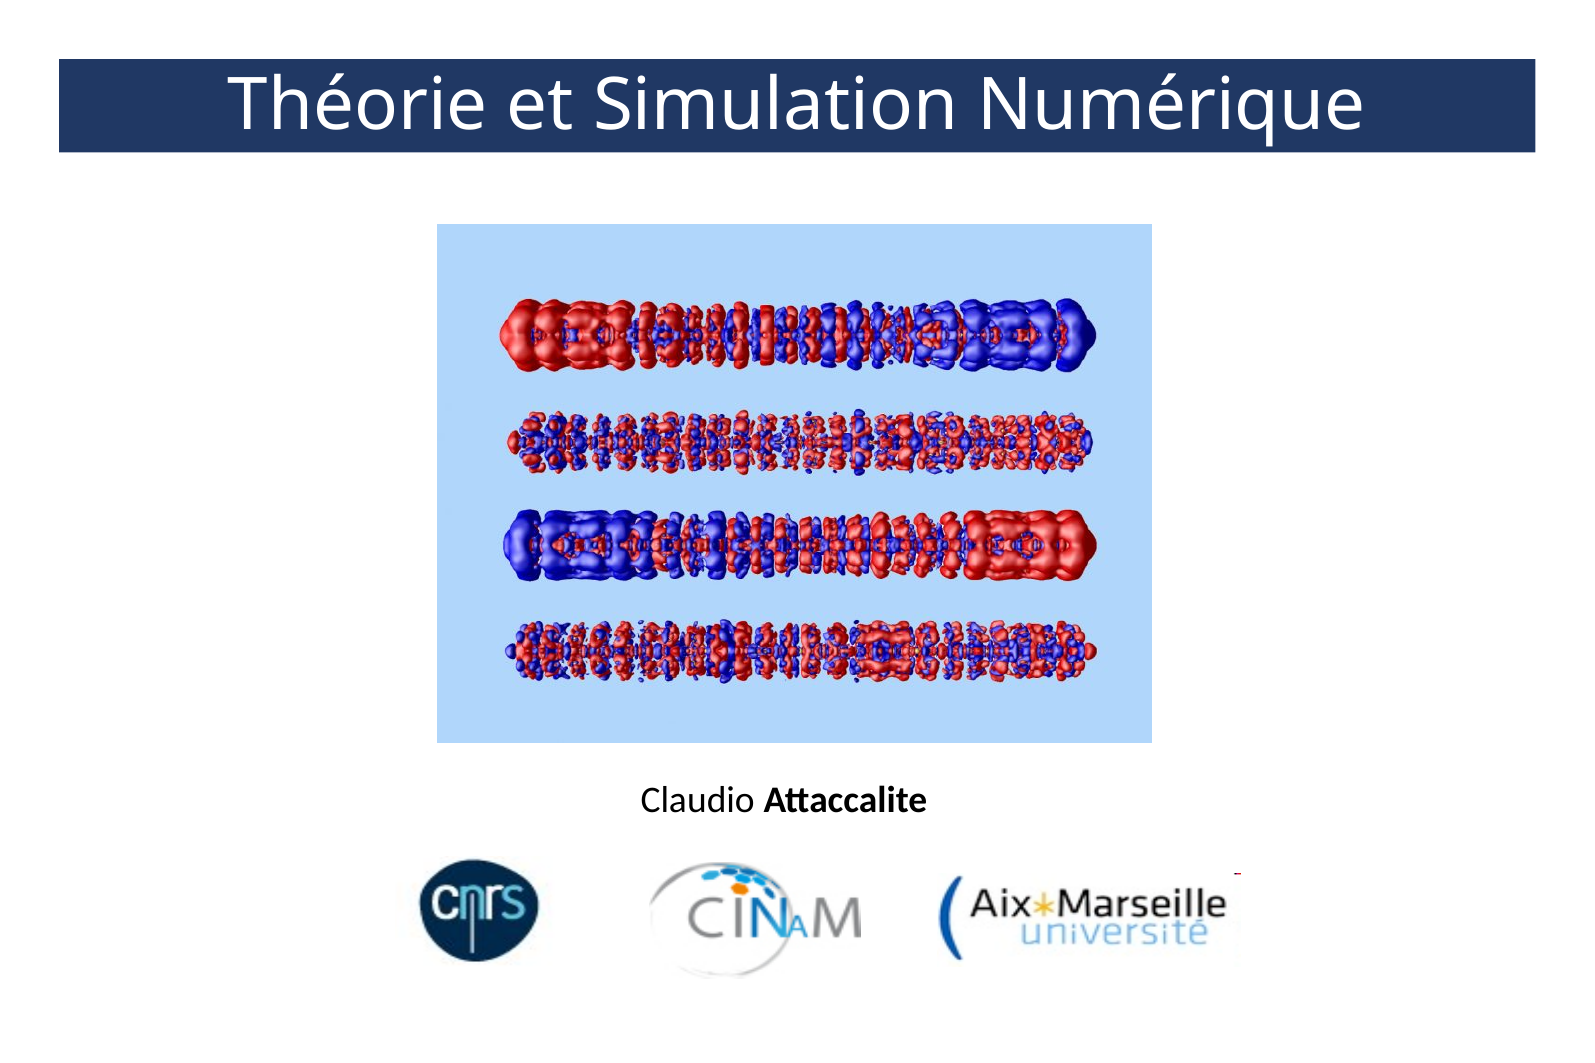

# Théorie et Simulation Numérique
Claudio Attaccalite